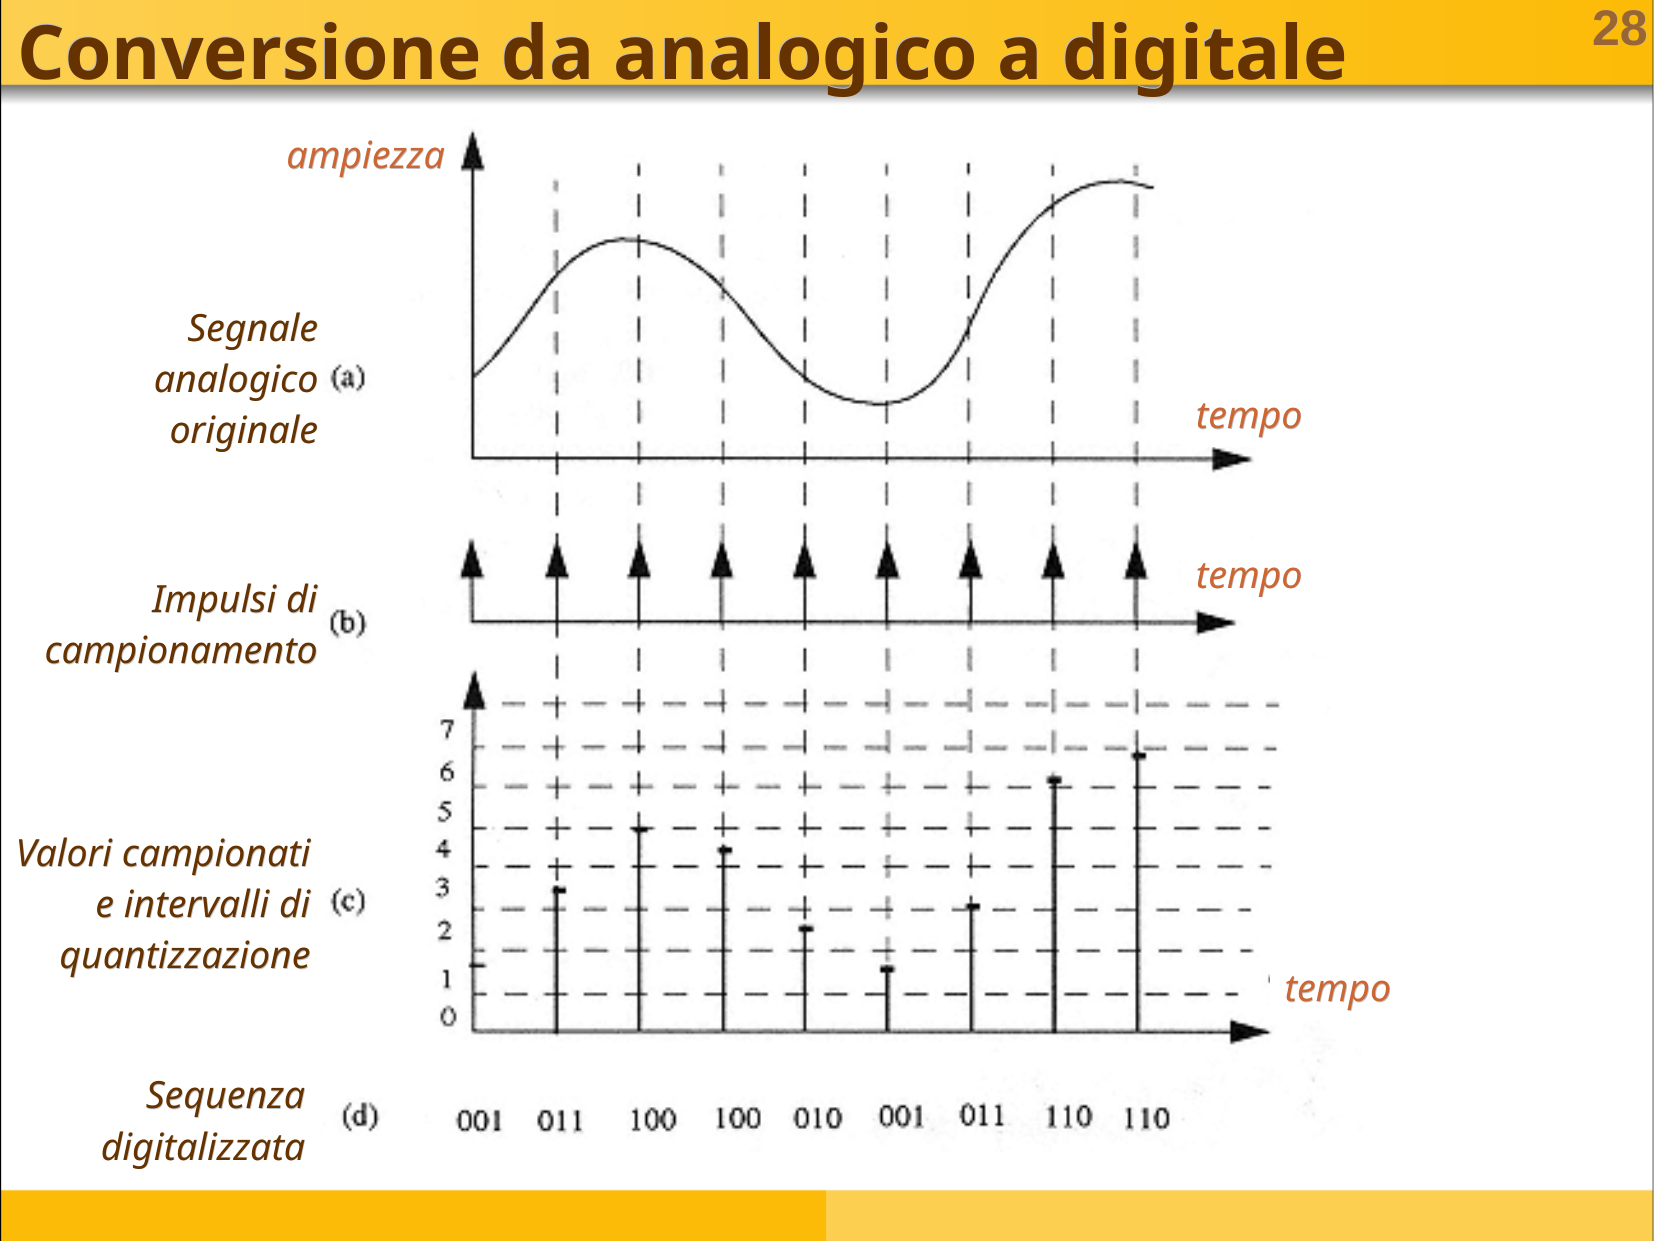

28
# Conversione da analogico a digitale
ampiezza
Segnale
analogico
originale
tempo
tempo
Impulsi di
campionamento
Valori campionati
e intervalli di
quantizzazione
tempo
Sequenza
digitalizzata